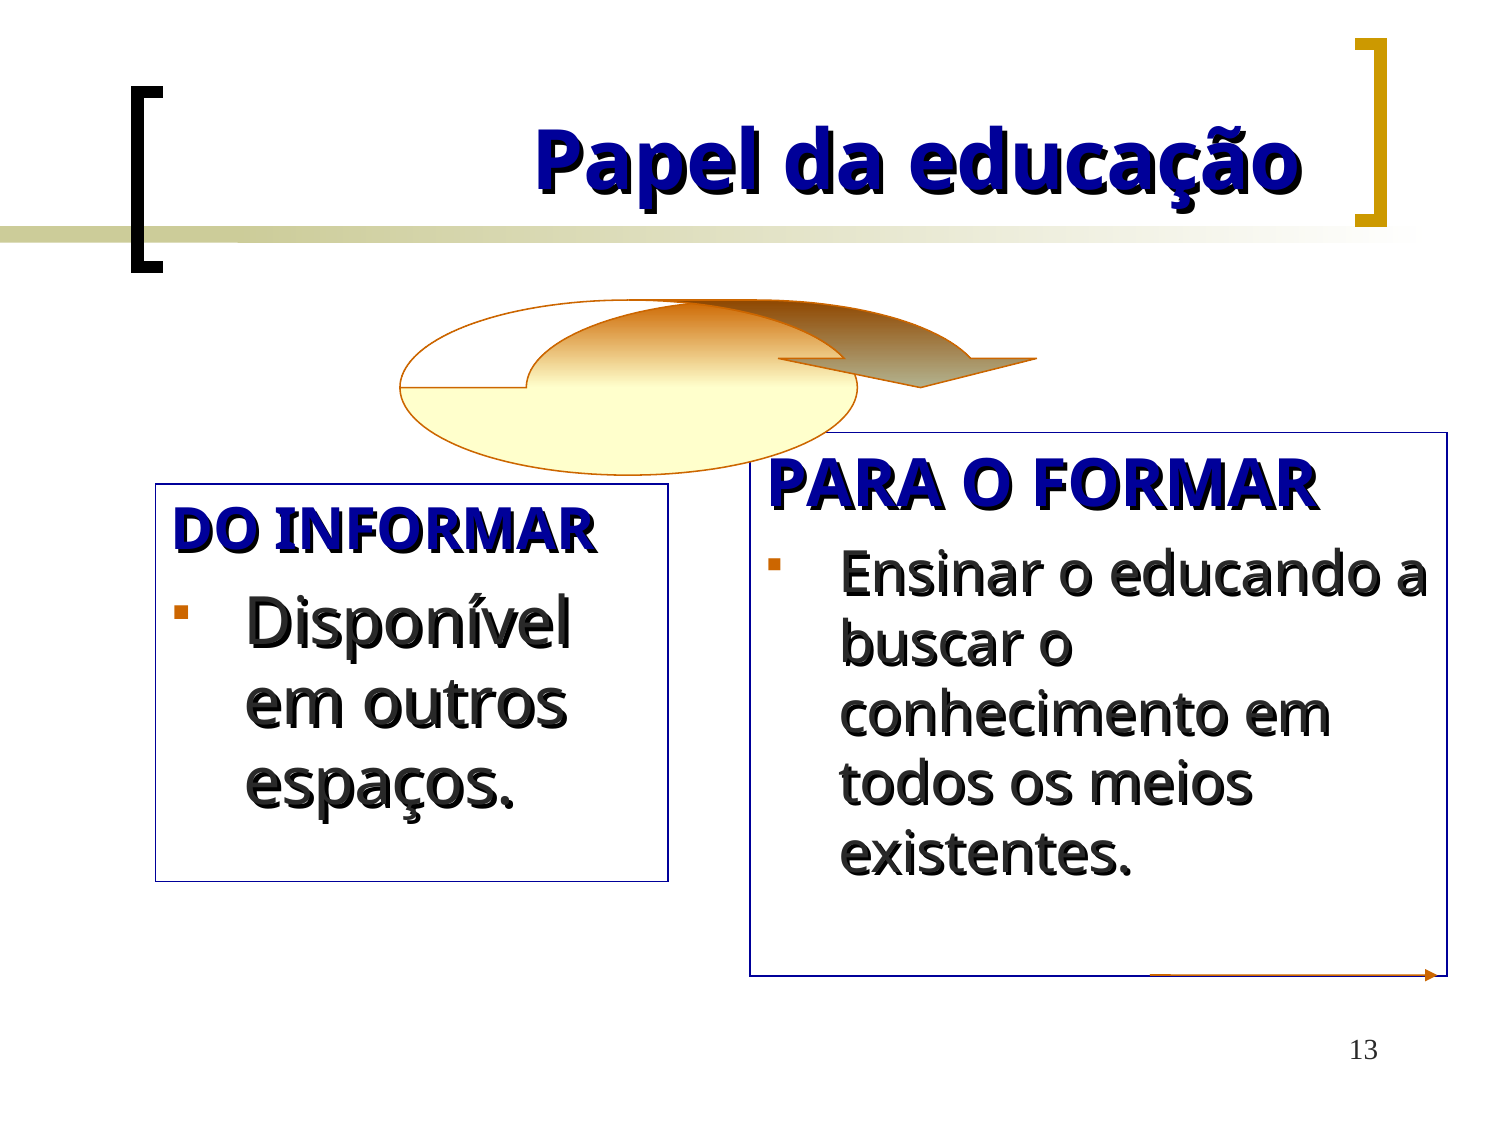

Papel da educação
PARA O FORMAR
Ensinar o educando a buscar o conhecimento em todos os meios existentes.
DO INFORMAR
Disponível em outros espaços.